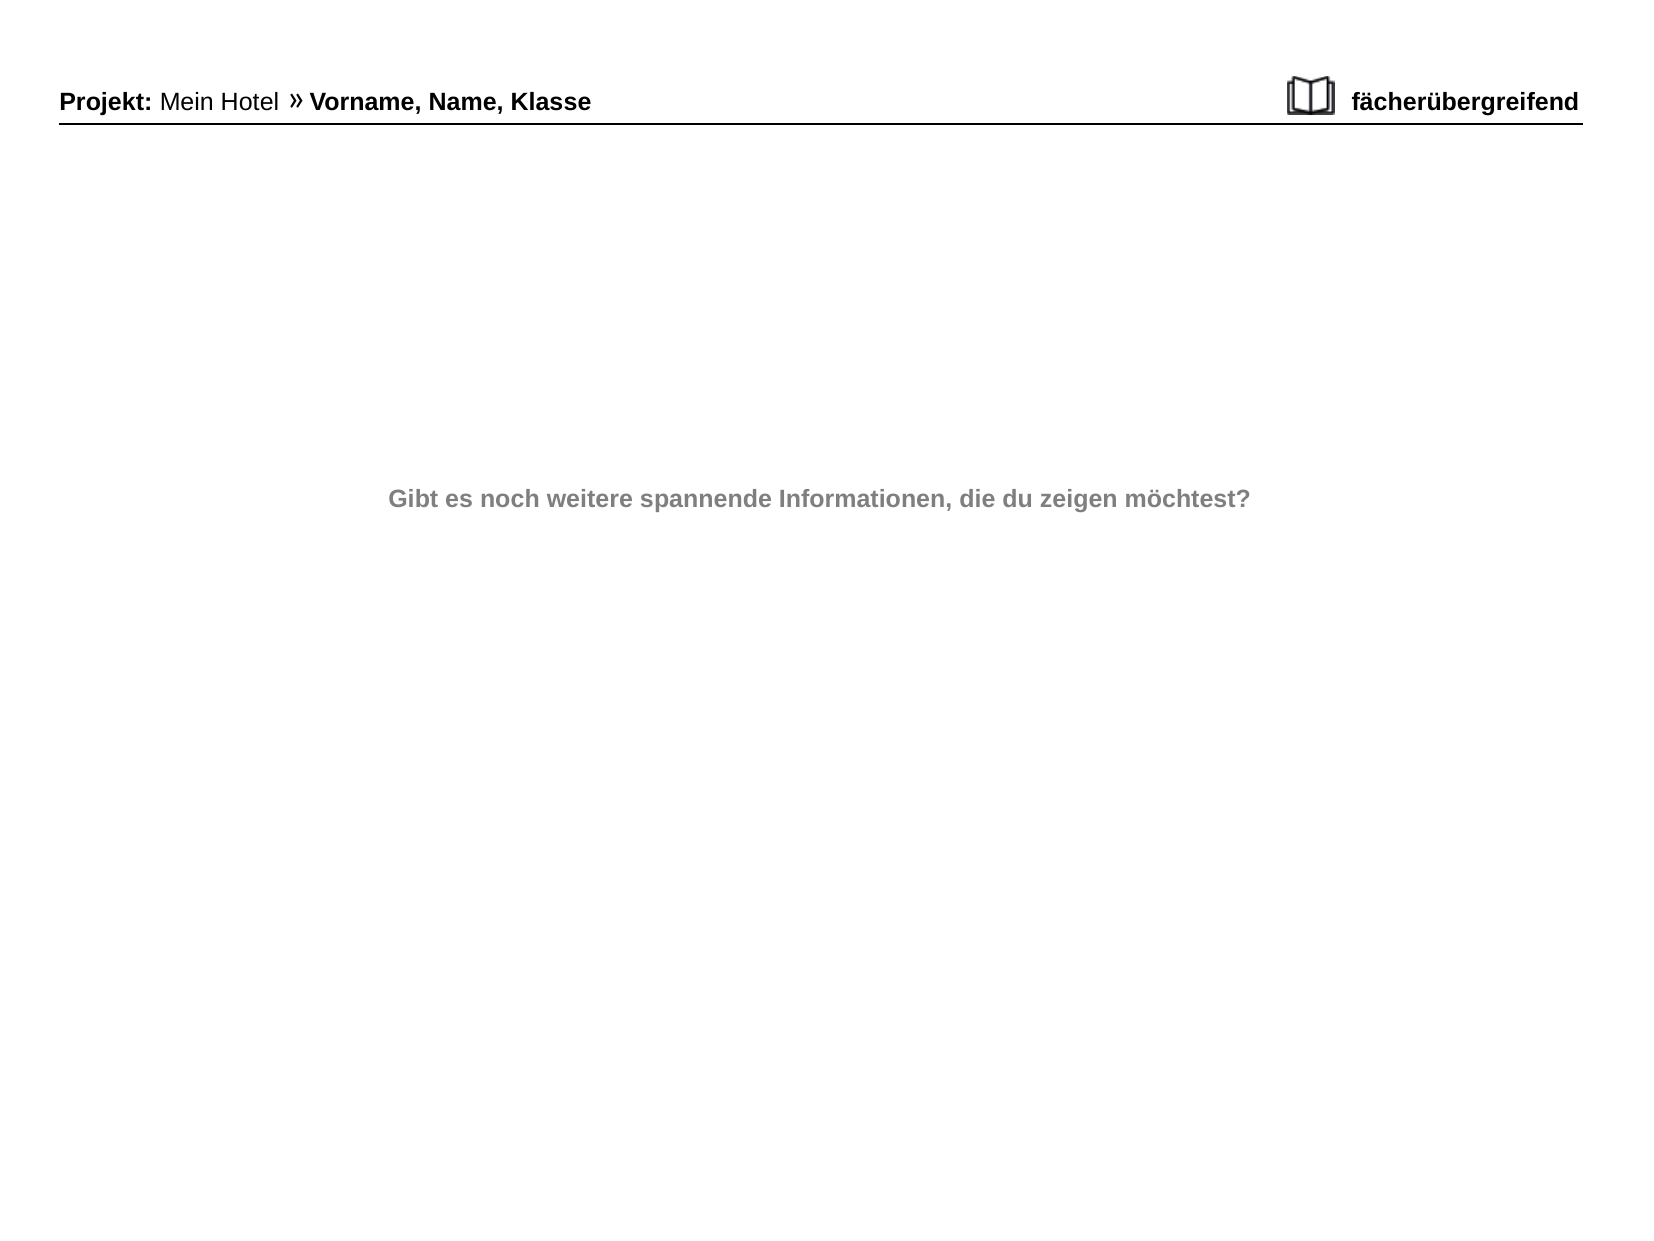

Projekt: Mein Hotel » Vorname, Name, Klasse						 fächerübergreifend
Gibt es noch weitere spannende Informationen, die du zeigen möchtest?